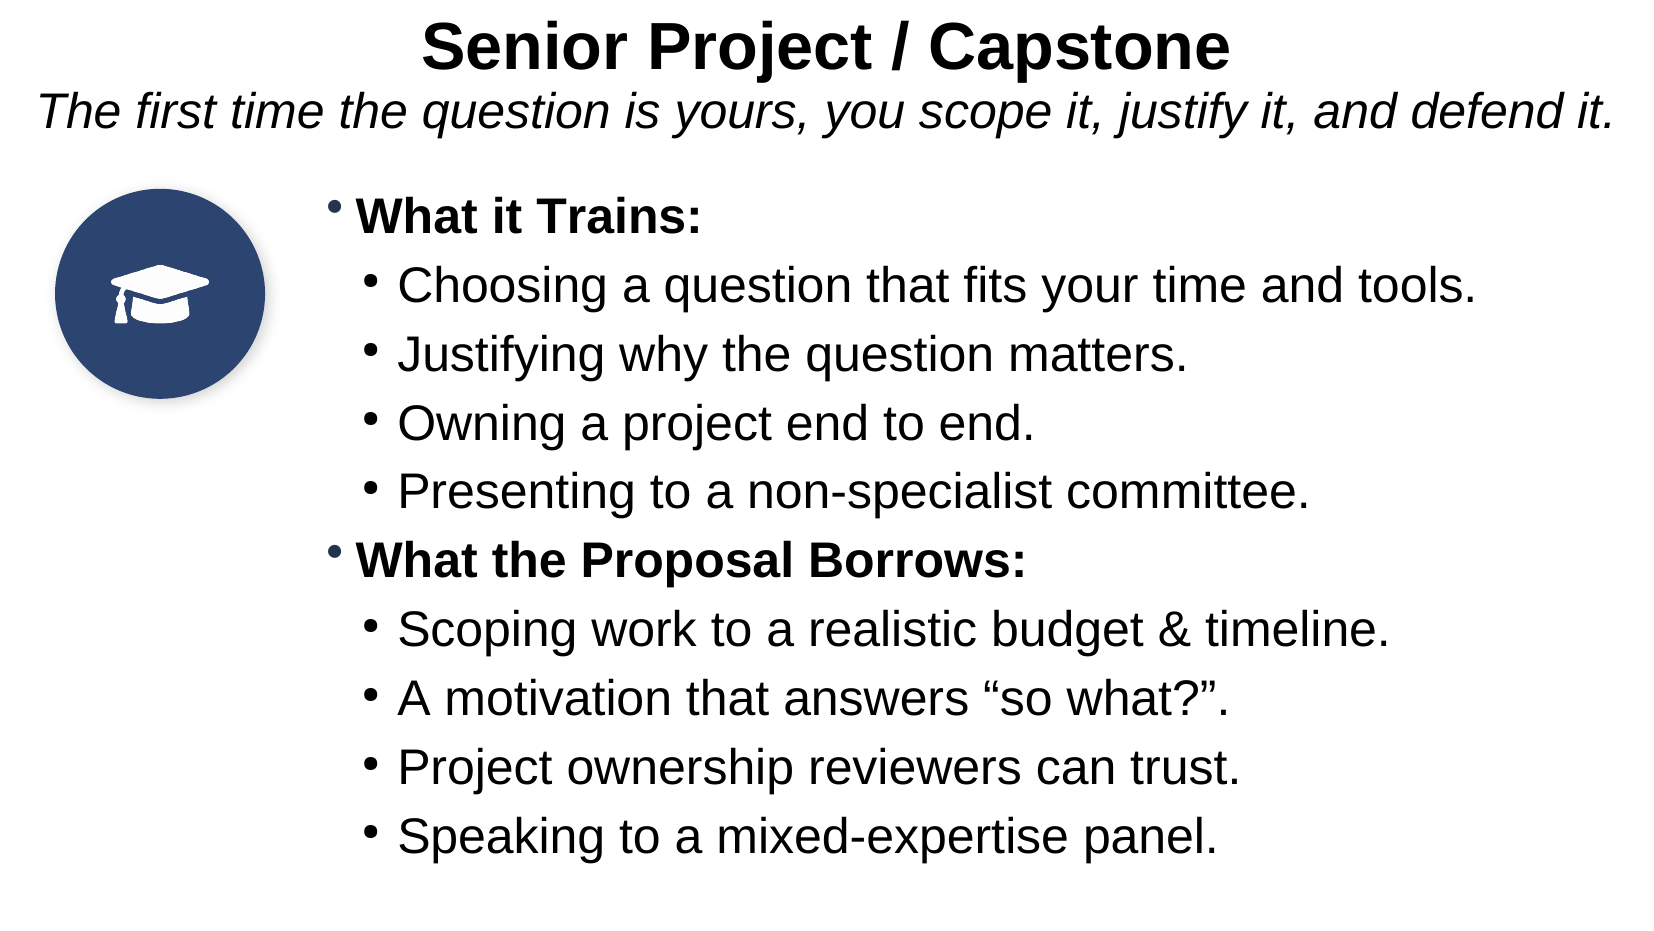

# Senior Project / Capstone The first time the question is yours, you scope it, justify it, and defend it.
What it Trains:
Choosing a question that fits your time and tools.
Justifying why the question matters.
Owning a project end to end.
Presenting to a non-specialist committee.
What the Proposal Borrows:
Scoping work to a realistic budget & timeline.
A motivation that answers “so what?”.
Project ownership reviewers can trust.
Speaking to a mixed-expertise panel.